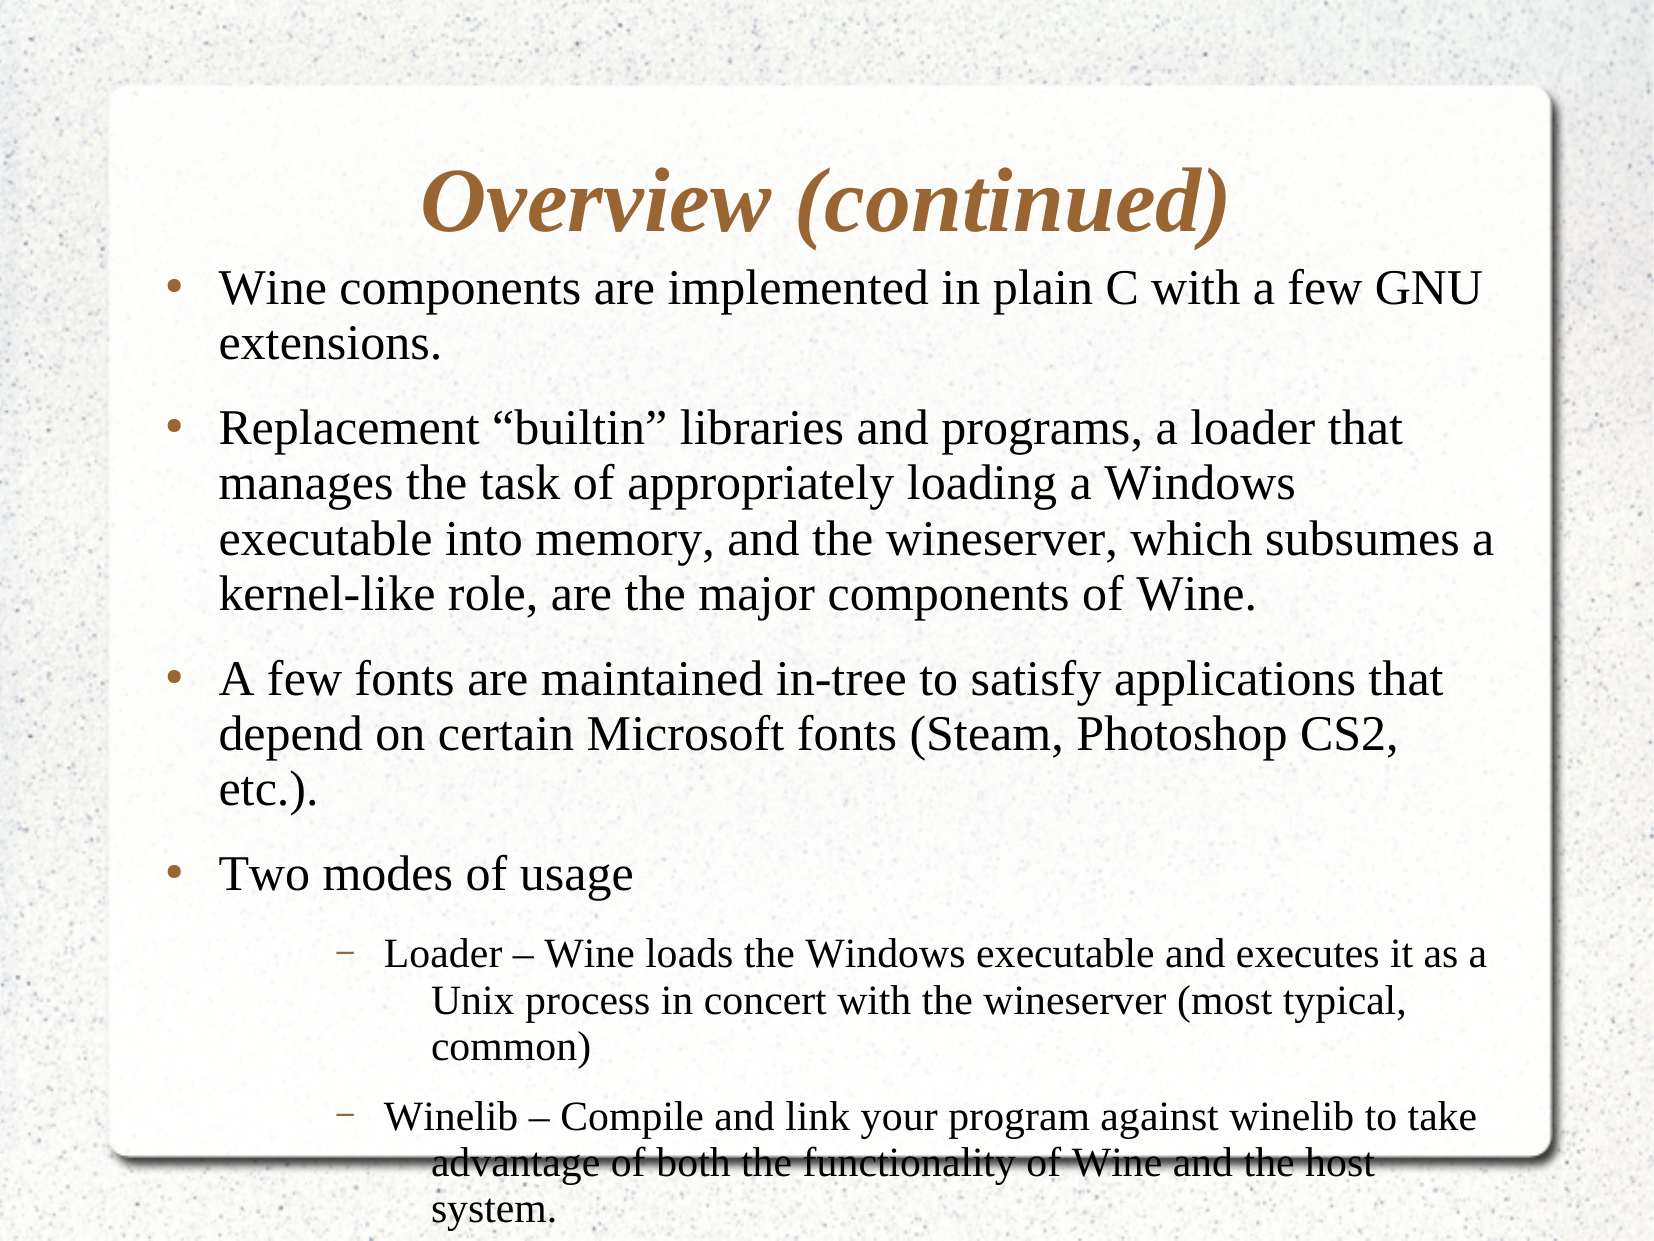

# Overview (continued)
Wine components are implemented in plain C with a few GNU extensions.
Replacement “builtin” libraries and programs, a loader that manages the task of appropriately loading a Windows executable into memory, and the wineserver, which subsumes a kernel-like role, are the major components of Wine.
A few fonts are maintained in-tree to satisfy applications that depend on certain Microsoft fonts (Steam, Photoshop CS2, etc.).
Two modes of usage
Loader – Wine loads the Windows executable and executes it as a Unix process in concert with the wineserver (most typical, common)
Winelib – Compile and link your program against winelib to take advantage of both the functionality of Wine and the host system.